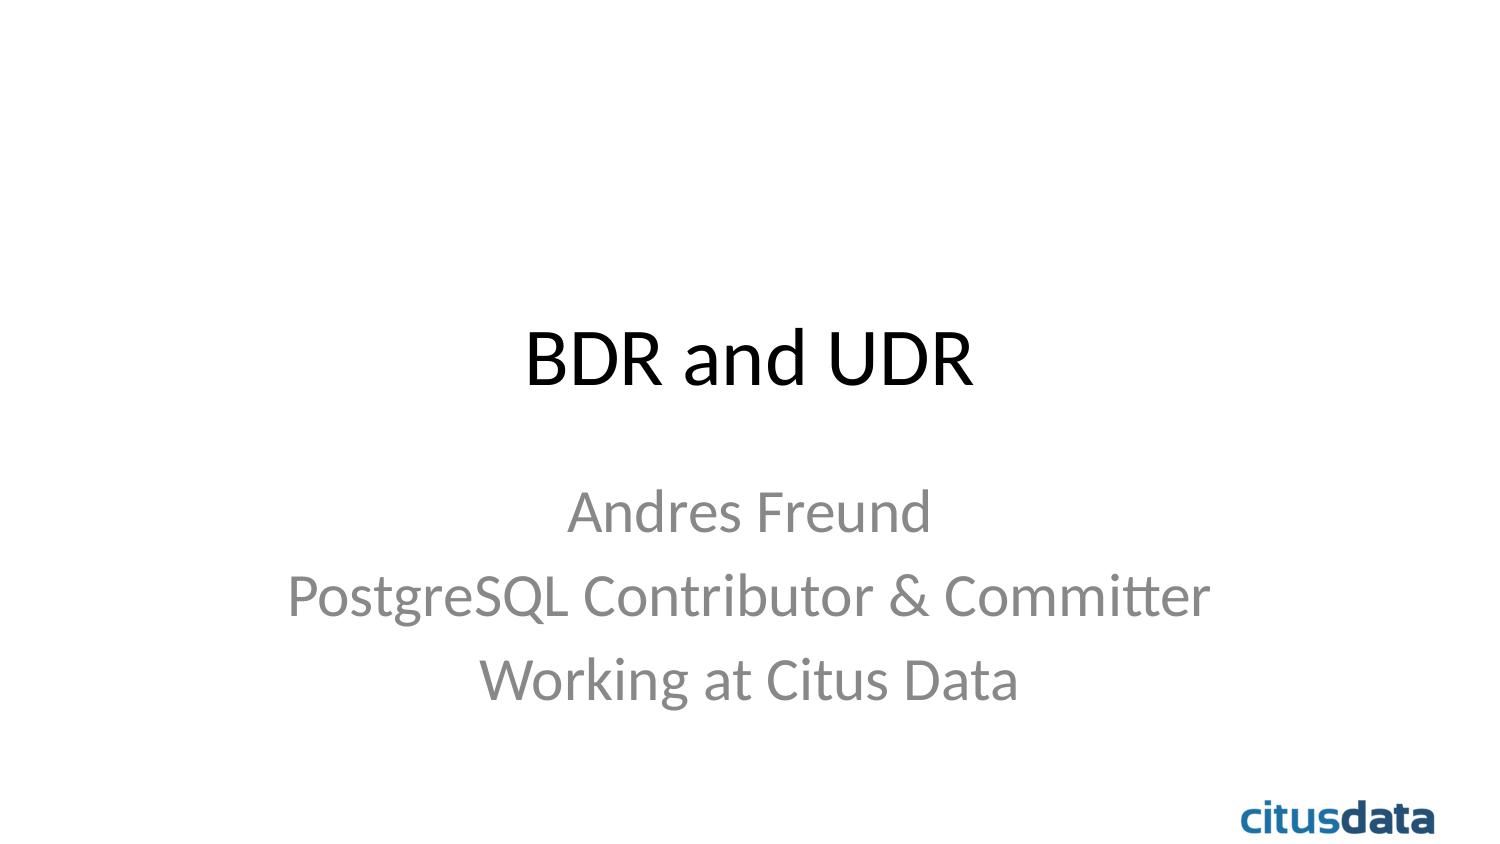

# BDR and UDR
Andres Freund
PostgreSQL Contributor & Committer
Working at Citus Data